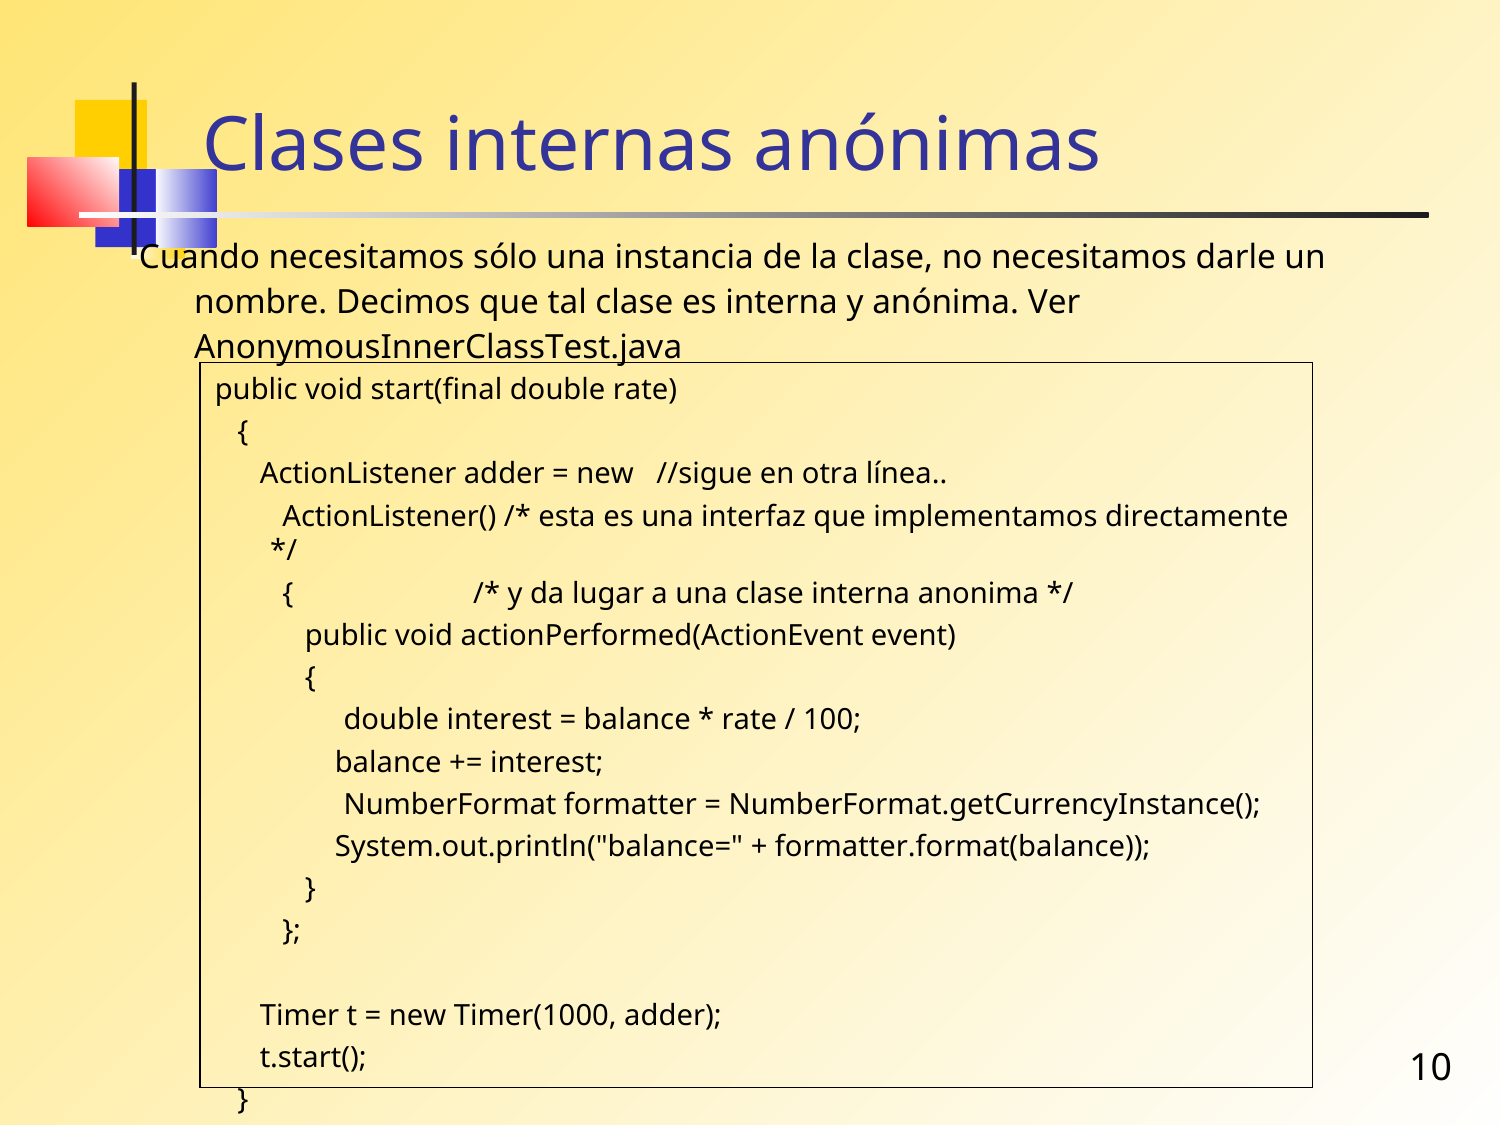

# Clases internas anónimas
Cuando necesitamos sólo una instancia de la clase, no necesitamos darle un nombre. Decimos que tal clase es interna y anónima. Ver AnonymousInnerClassTest.java
public void start(final double rate)‏
 {
 ActionListener adder = new //sigue en otra línea..
 ActionListener() /* esta es una interfaz que implementamos directamente */
 { /* y da lugar a una clase interna anonima */
 public void actionPerformed(ActionEvent event)‏
 {
		double interest = balance * rate / 100;
 balance += interest;
		NumberFormat formatter = NumberFormat.getCurrencyInstance();
 System.out.println("balance=" + formatter.format(balance));
 }
 };
 Timer t = new Timer(1000, adder);
 t.start();
 }
10